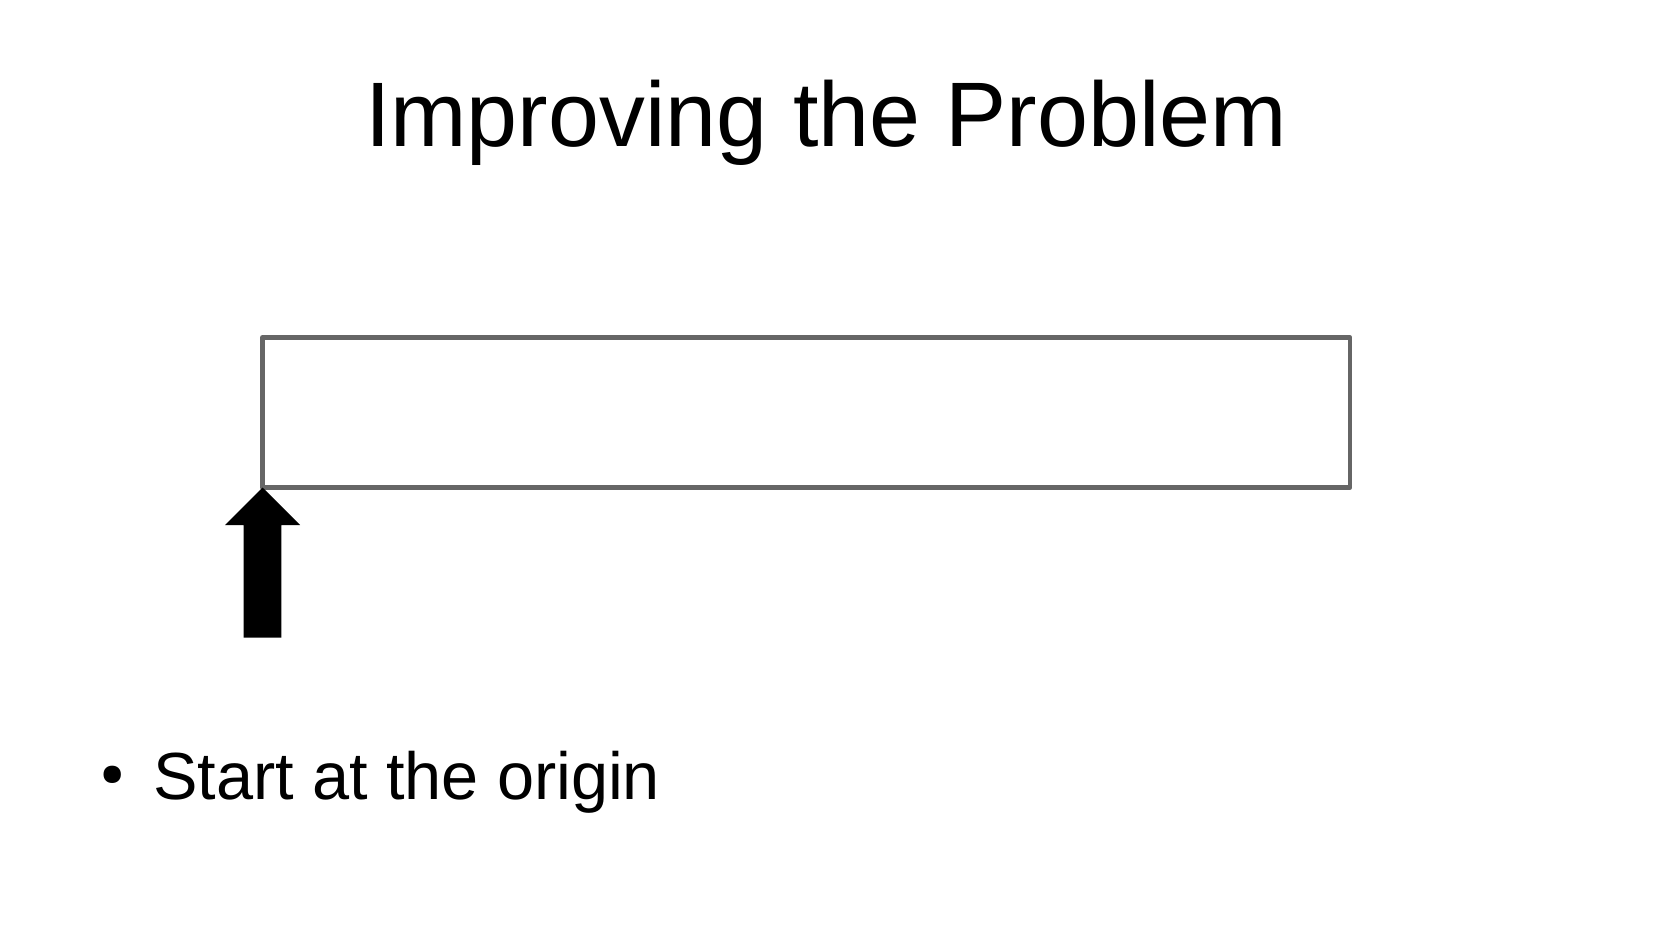

# Improving the Problem
Start at the origin